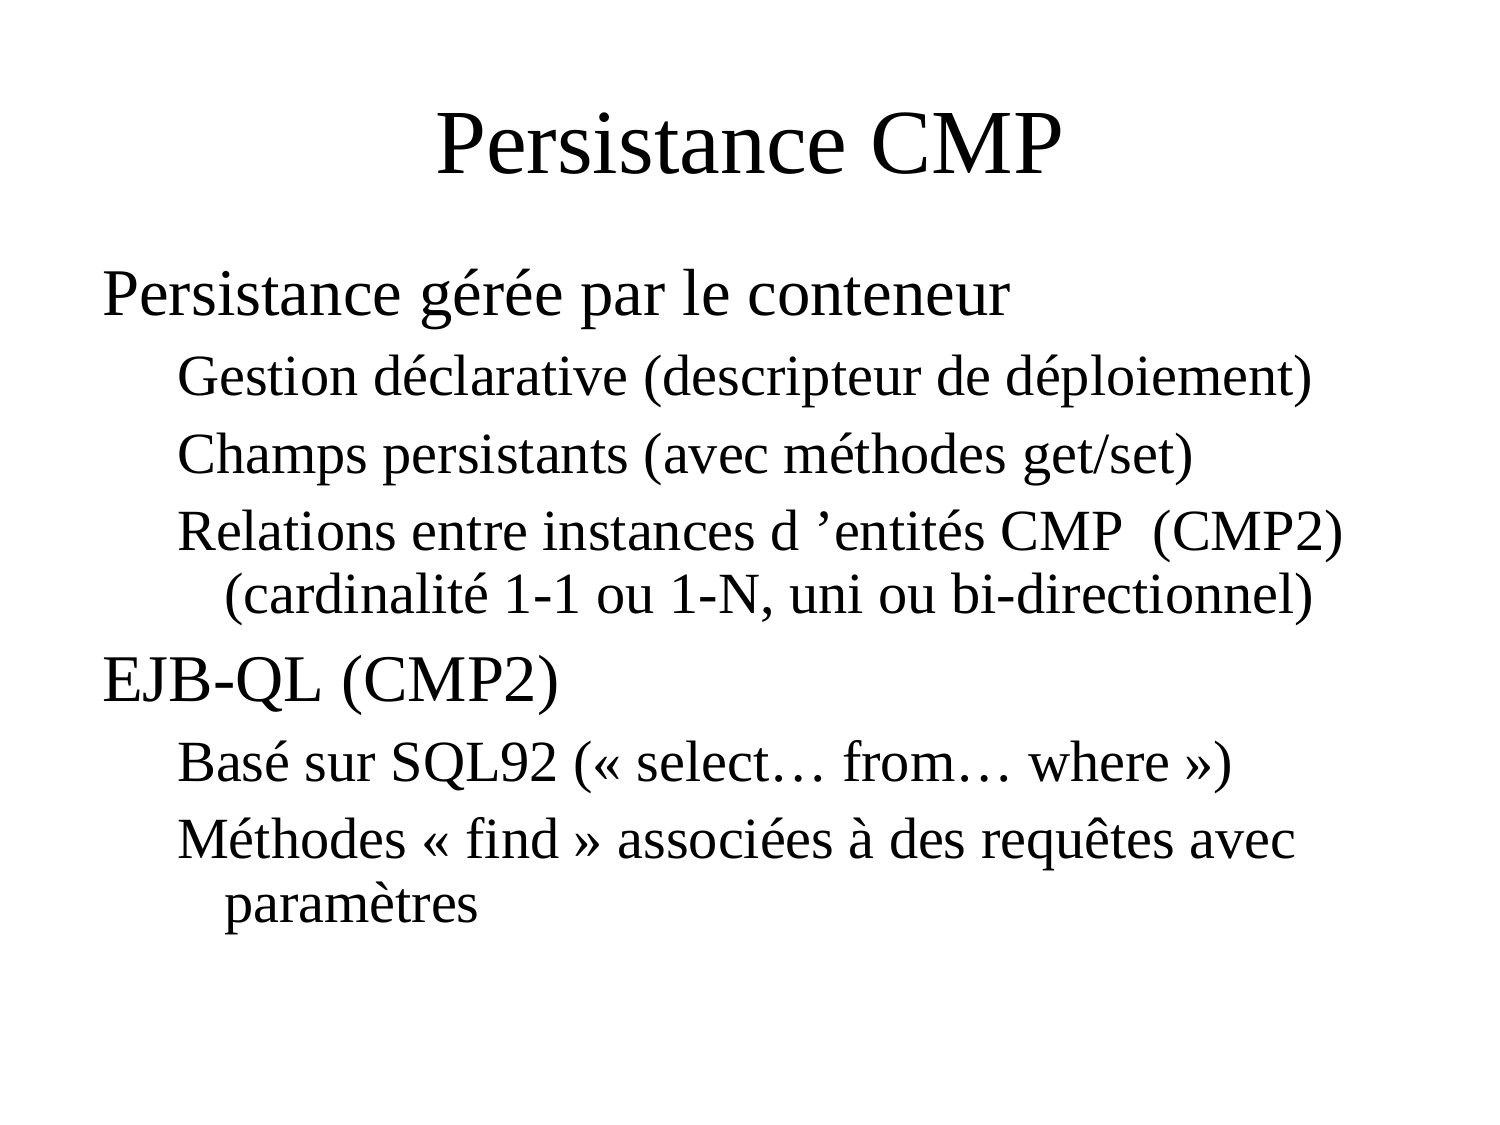

# Persistance CMP
Persistance gérée par le conteneur
Gestion déclarative (descripteur de déploiement)
Champs persistants (avec méthodes get/set)
Relations entre instances d ’entités CMP (CMP2) (cardinalité 1-1 ou 1-N, uni ou bi-directionnel)
EJB-QL (CMP2)
Basé sur SQL92 (« select… from… where »)
Méthodes « find » associées à des requêtes avec paramètres